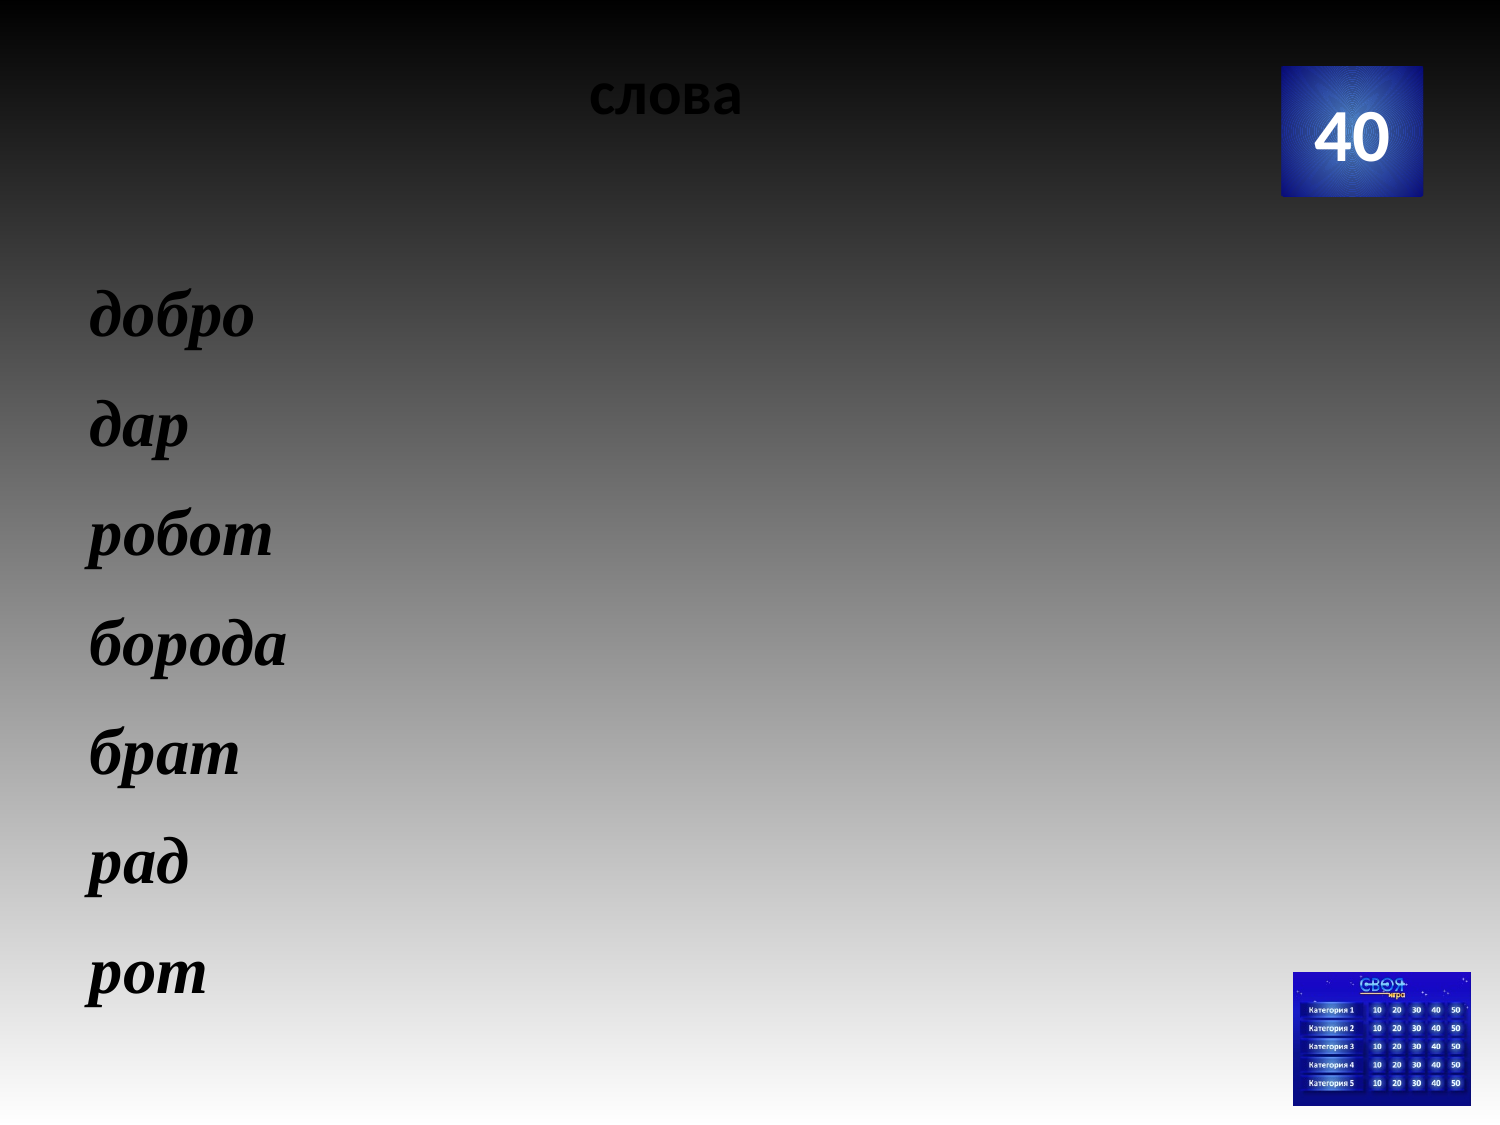

# слова
40
добро
дар
робот
борода
брат
рад
рот